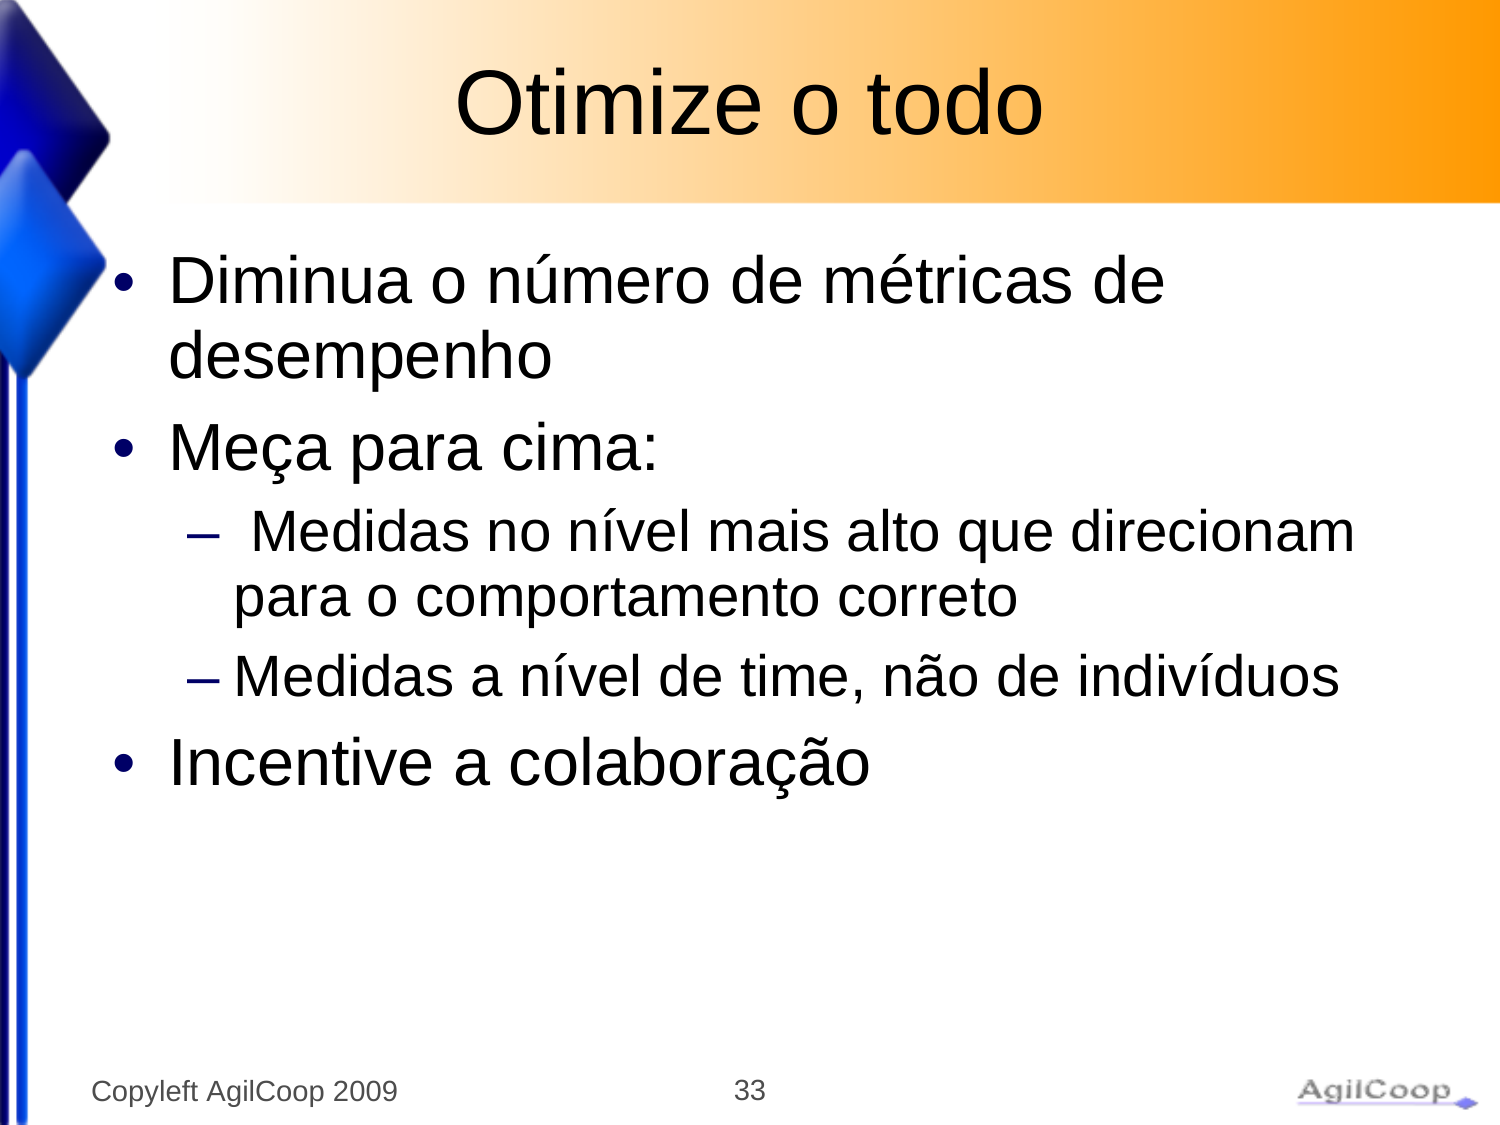

# Otimize o todo
Diminua o número de métricas de desempenho
Meça para cima:
 Medidas no nível mais alto que direcionam para o comportamento correto
Medidas a nível de time, não de indivíduos
Incentive a colaboração
Copyleft AgilCoop 2009
33